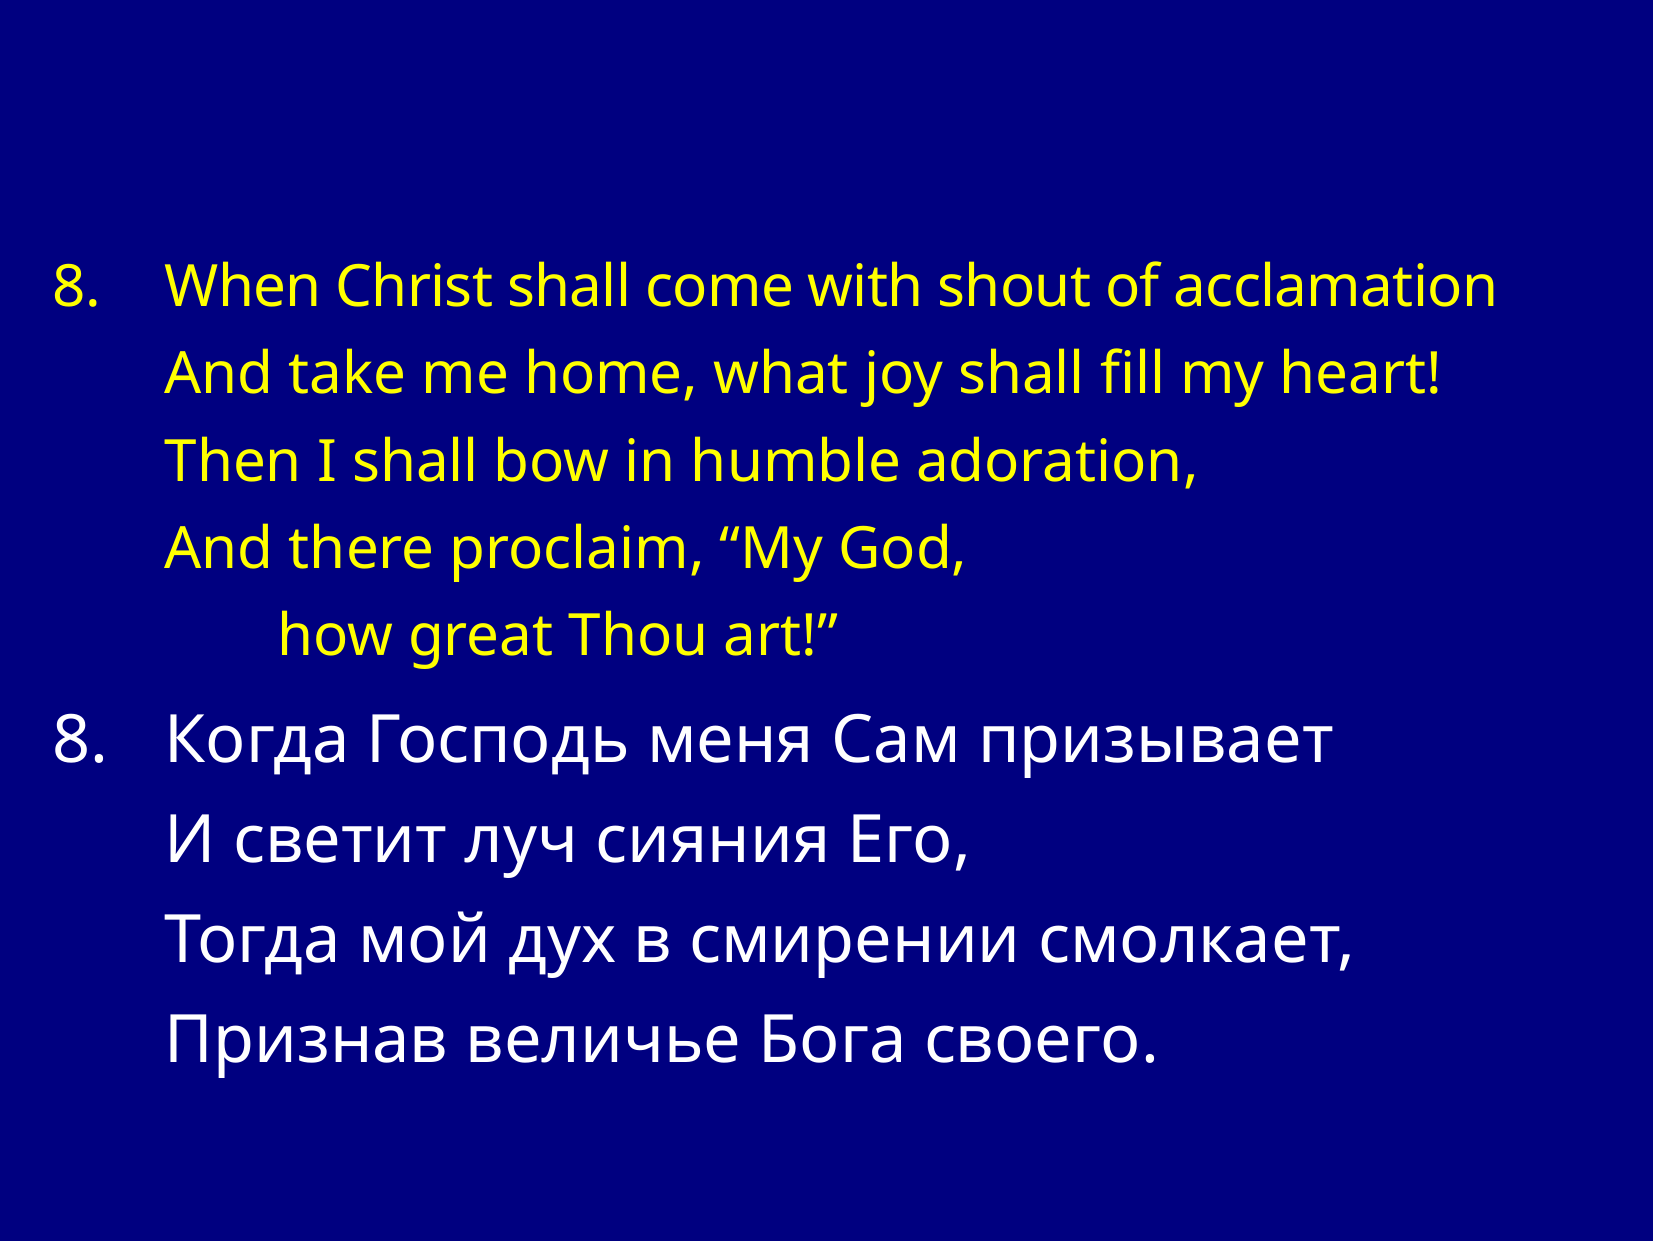

8.	When Christ shall come with shout of acclamation
	And take me home, what joy shall fill my heart!
	Then I shall bow in humble adoration,
	And there proclaim, “My God,
		how great Thou art!”
8.	Когда Господь меня Сам призывает
	И светит луч сияния Его,
	Тогда мой дух в смирении смолкает,
	Признав величье Бога своего.